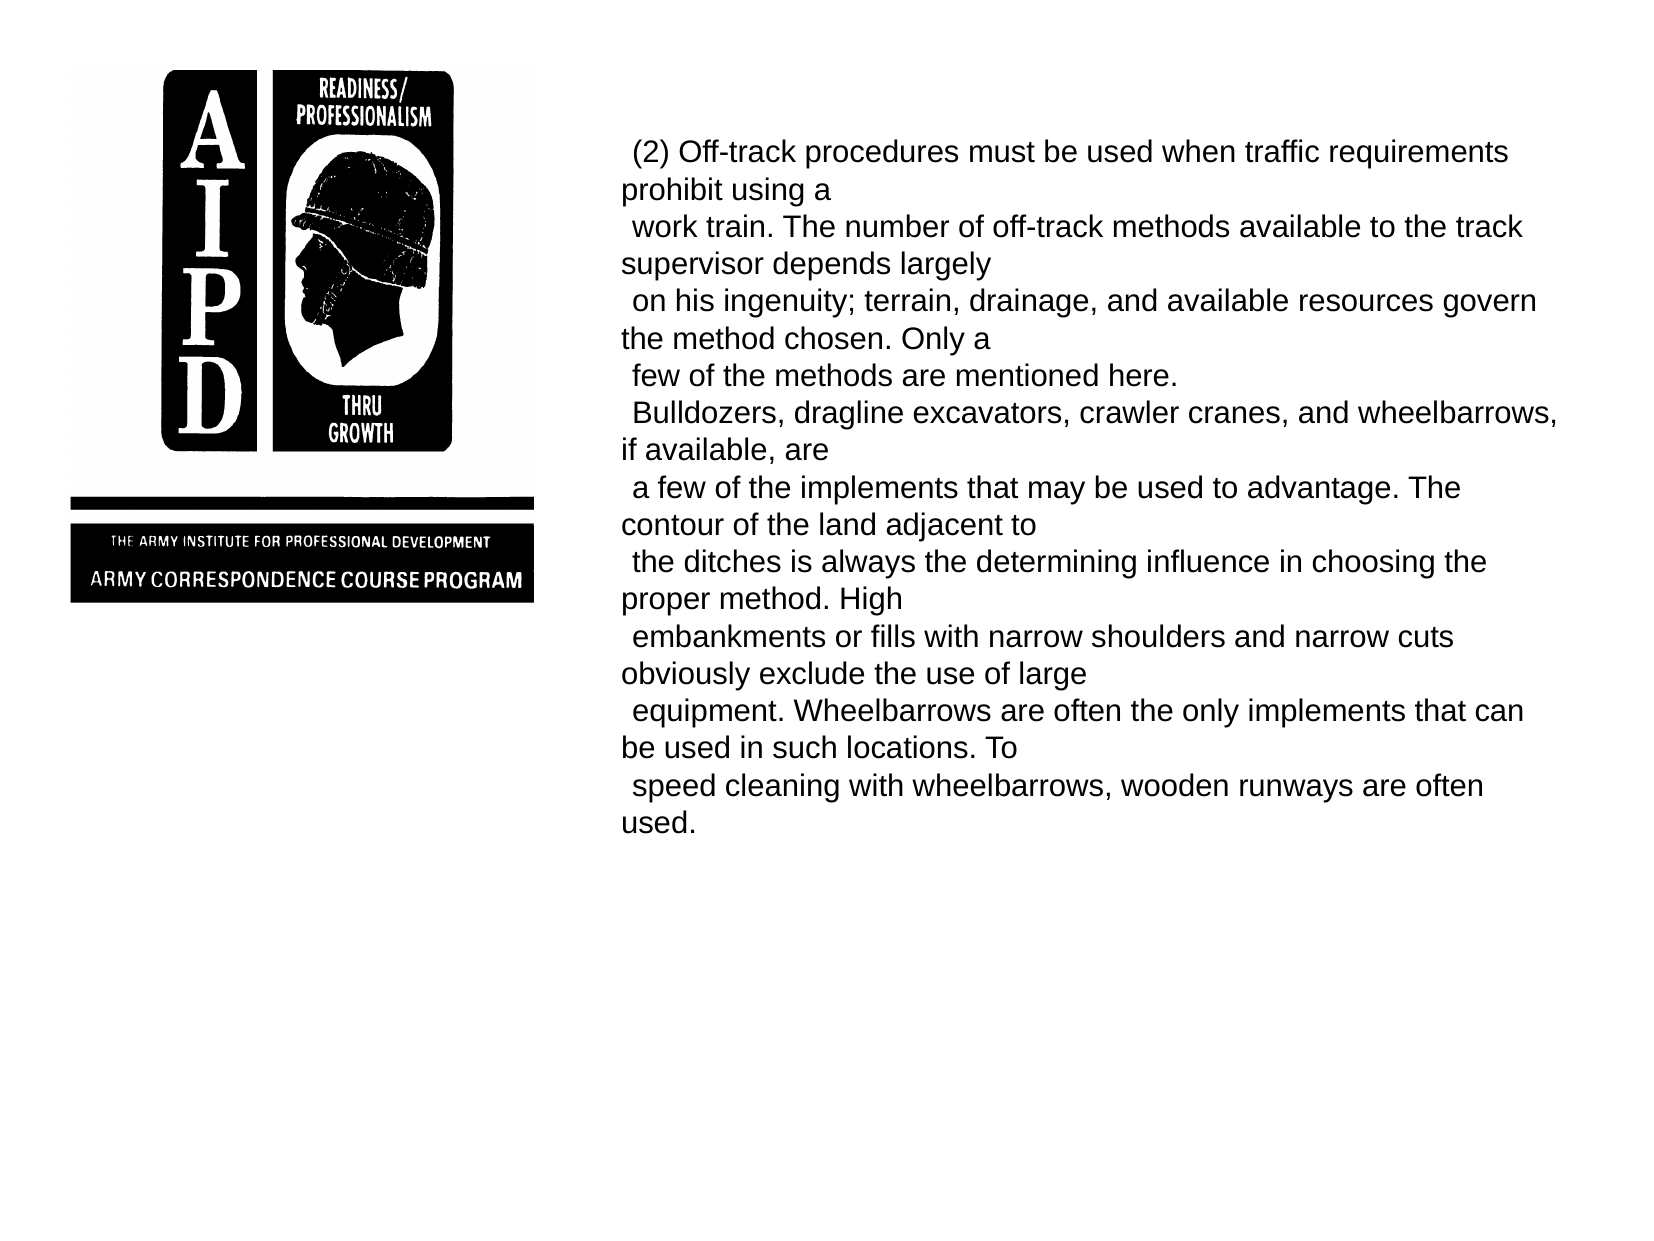

(2) Off-track procedures must be used when traffic requirements prohibit using a
work train. The number of off-track methods available to the track supervisor depends largely
on his ingenuity; terrain, drainage, and available resources govern the method chosen. Only a
few of the methods are mentioned here.
Bulldozers, dragline excavators, crawler cranes, and wheelbarrows, if available, are
a few of the implements that may be used to advantage. The contour of the land adjacent to
the ditches is always the determining influence in choosing the proper method. High
embankments or fills with narrow shoulders and narrow cuts obviously exclude the use of large
equipment. Wheelbarrows are often the only implements that can be used in such locations. To
speed cleaning with wheelbarrows, wooden runways are often used.